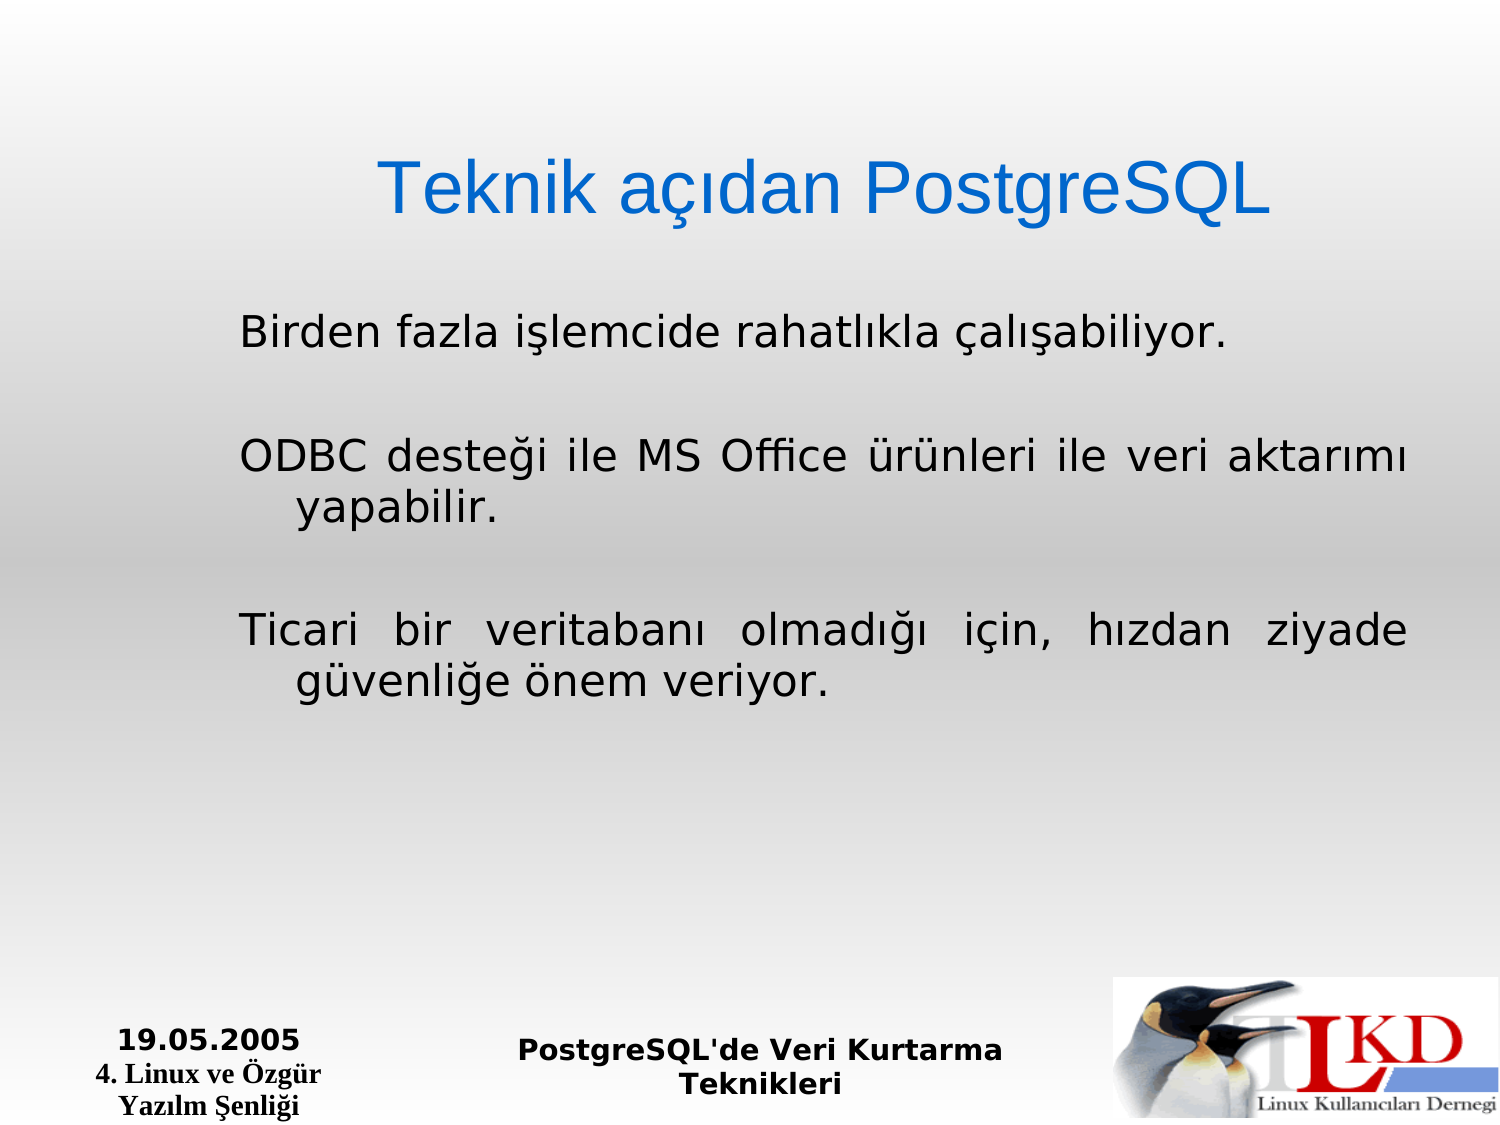

# Teknik açıdan PostgreSQL
Birden fazla işlemcide rahatlıkla çalışabiliyor.
ODBC desteği ile MS Office ürünleri ile veri aktarımı yapabilir.
Ticari bir veritabanı olmadığı için, hızdan ziyade güvenliğe önem veriyor.